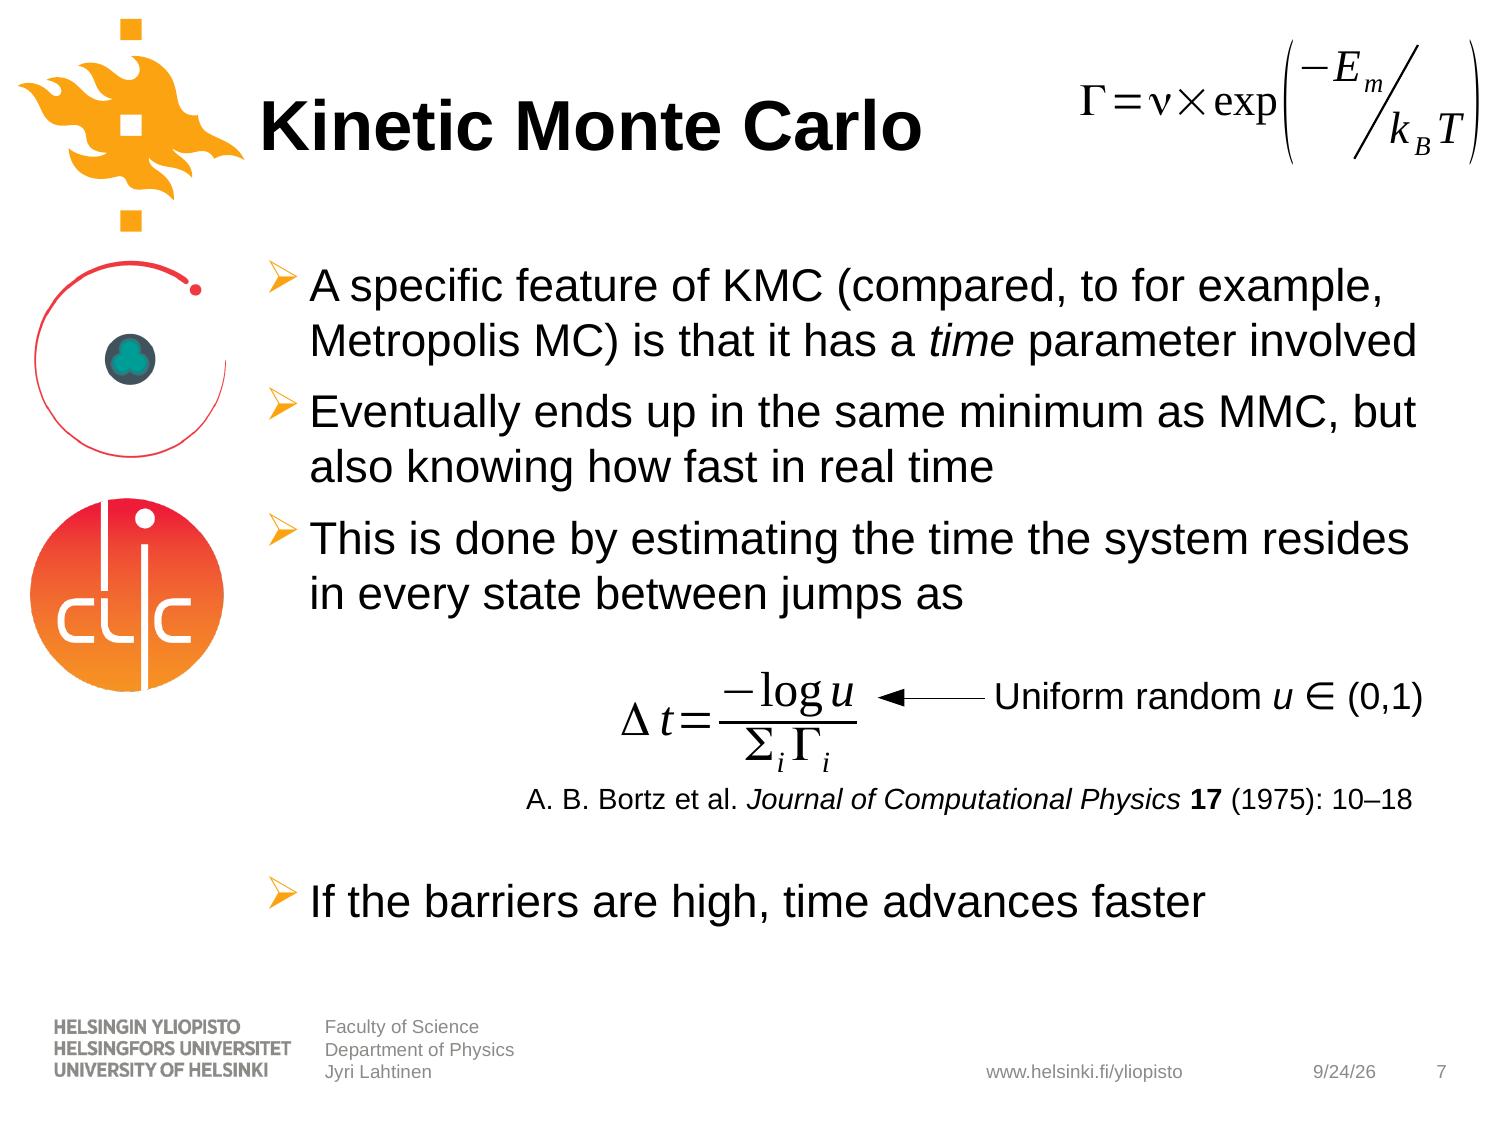

# Kinetic Monte Carlo
A specific feature of KMC (compared, to for example, Metropolis MC) is that it has a time parameter involved
Eventually ends up in the same minimum as MMC, but also knowing how fast in real time
This is done by estimating the time the system resides in every state between jumps as
If the barriers are high, time advances faster
Uniform random u ∈ (0,1)
A. B. Bortz et al. Journal of Computational Physics 17 (1975): 10–18
Faculty of Science
Department of Physics
Jyri Lahtinen